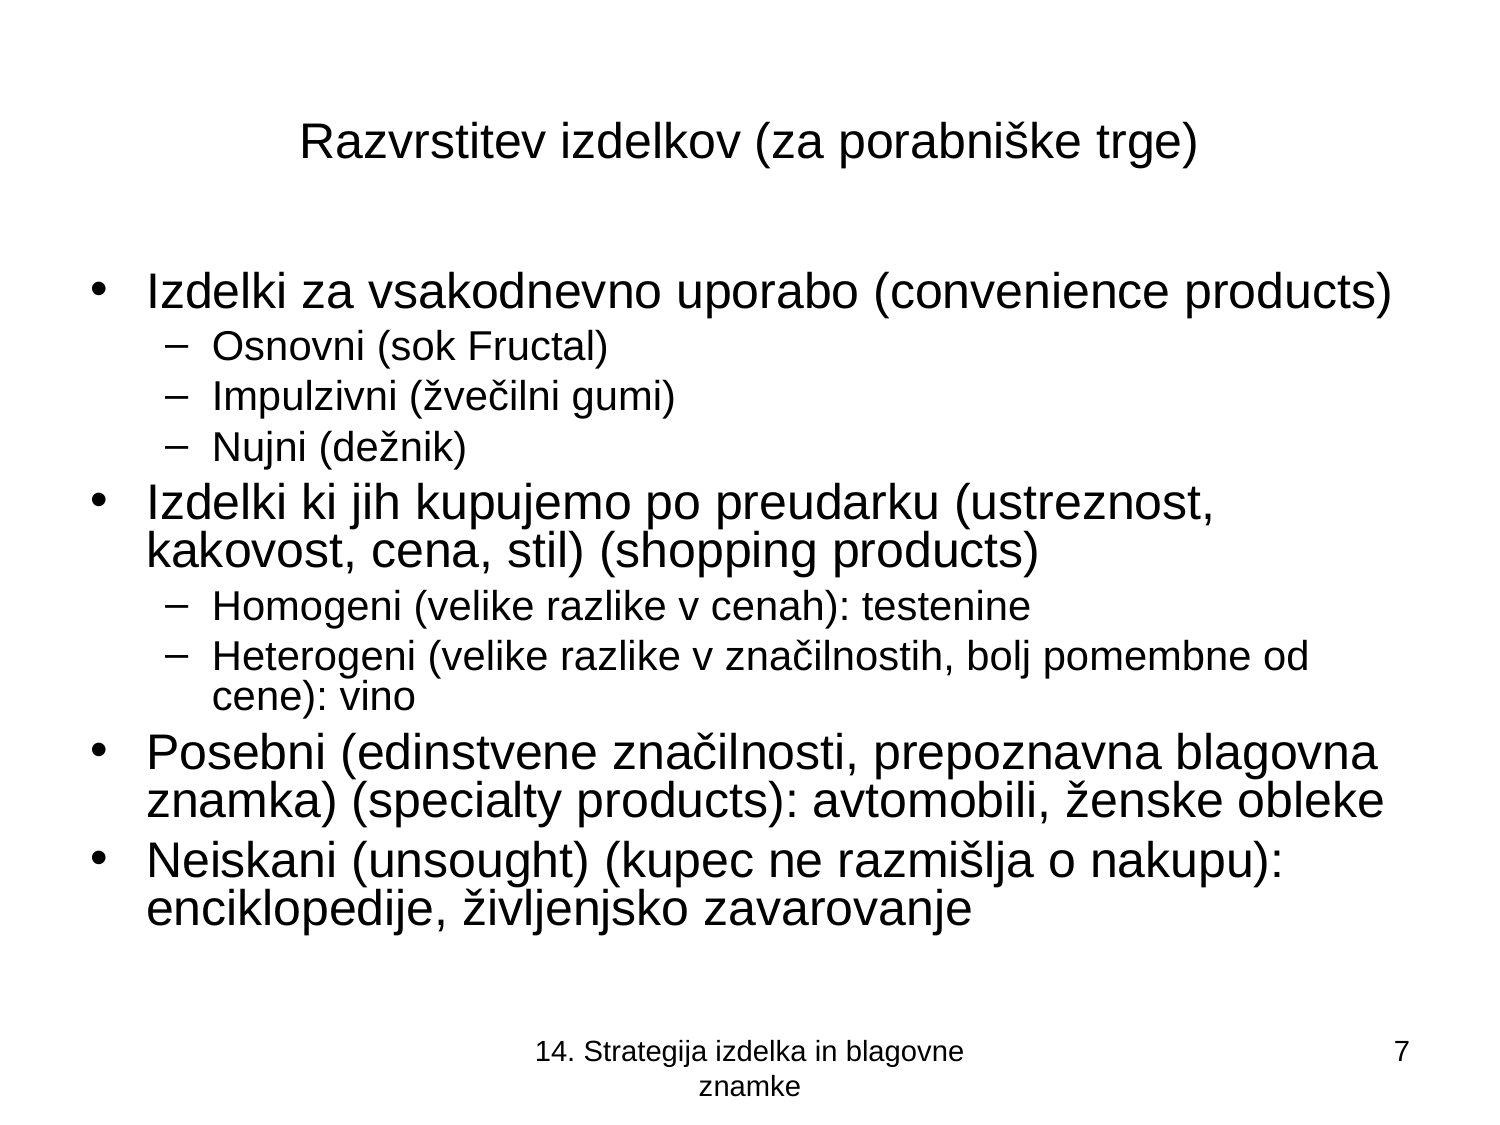

# Razvrstitev izdelkov (za porabniške trge)
Izdelki za vsakodnevno uporabo (convenience products)
Osnovni (sok Fructal)
Impulzivni (žvečilni gumi)
Nujni (dežnik)
Izdelki ki jih kupujemo po preudarku (ustreznost, kakovost, cena, stil) (shopping products)
Homogeni (velike razlike v cenah): testenine
Heterogeni (velike razlike v značilnostih, bolj pomembne od cene): vino
Posebni (edinstvene značilnosti, prepoznavna blagovna znamka) (specialty products): avtomobili, ženske obleke
Neiskani (unsought) (kupec ne razmišlja o nakupu): enciklopedije, življenjsko zavarovanje
14. Strategija izdelka in blagovne znamke